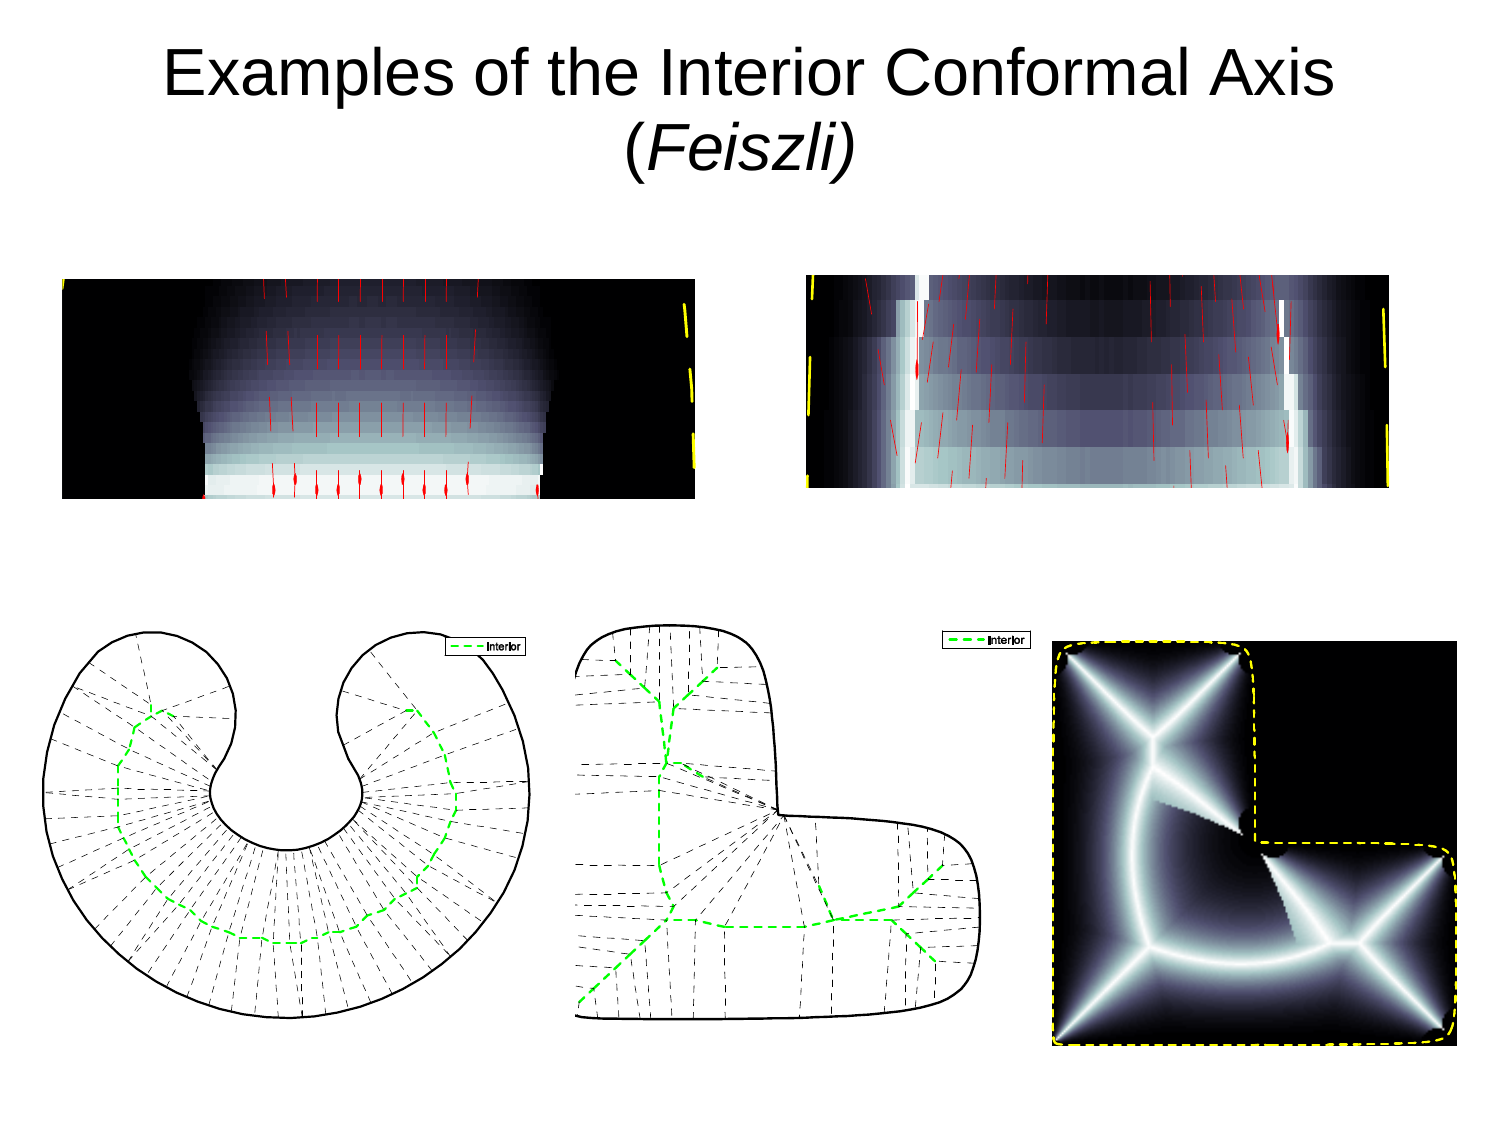

# Examples of the Interior Conformal Axis (Feiszli)